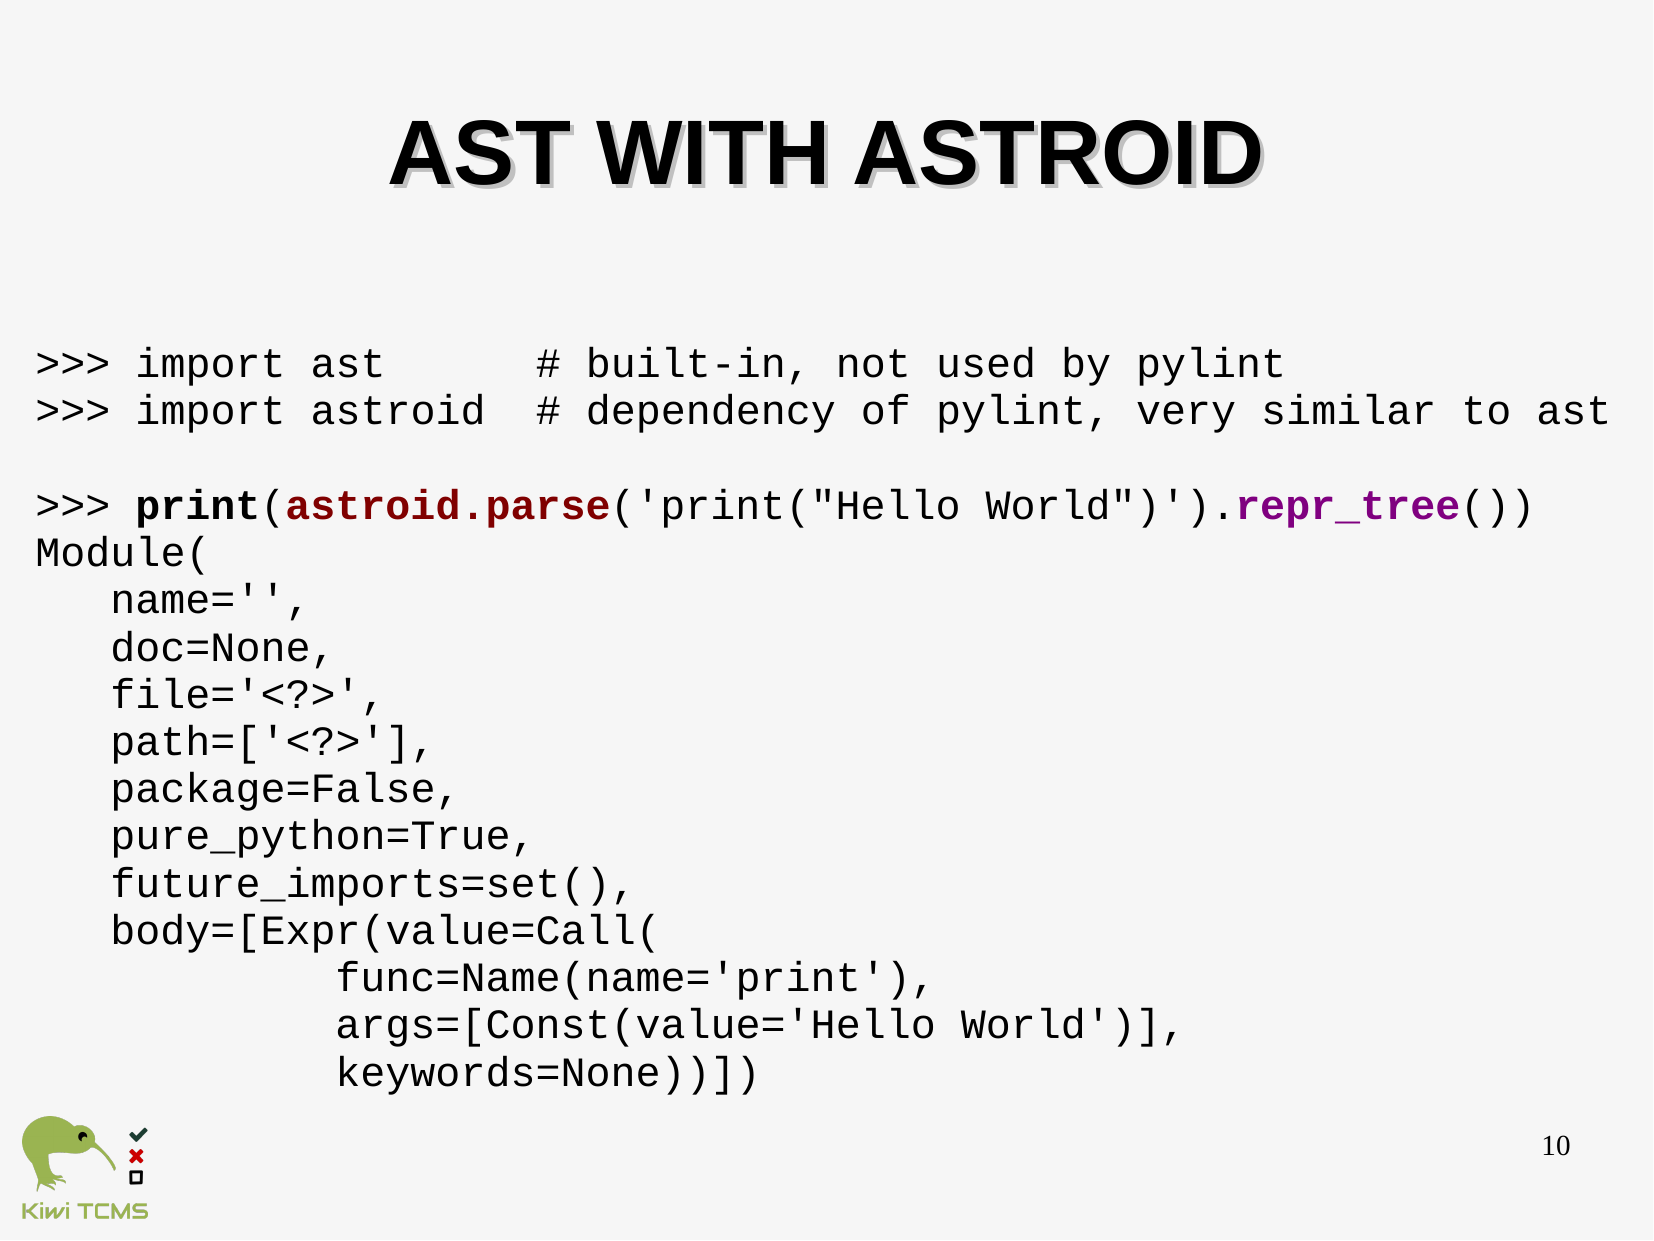

# AST WITH ASTROID
>>> import ast # built-in, not used by pylint
>>> import astroid # dependency of pylint, very similar to ast
>>> print(astroid.parse('print("Hello World")').repr_tree())
Module(
 name='',
 doc=None,
 file='<?>',
 path=['<?>'],
 package=False,
 pure_python=True,
 future_imports=set(),
 body=[Expr(value=Call(
 func=Name(name='print'),
 args=[Const(value='Hello World')],
 keywords=None))])
10